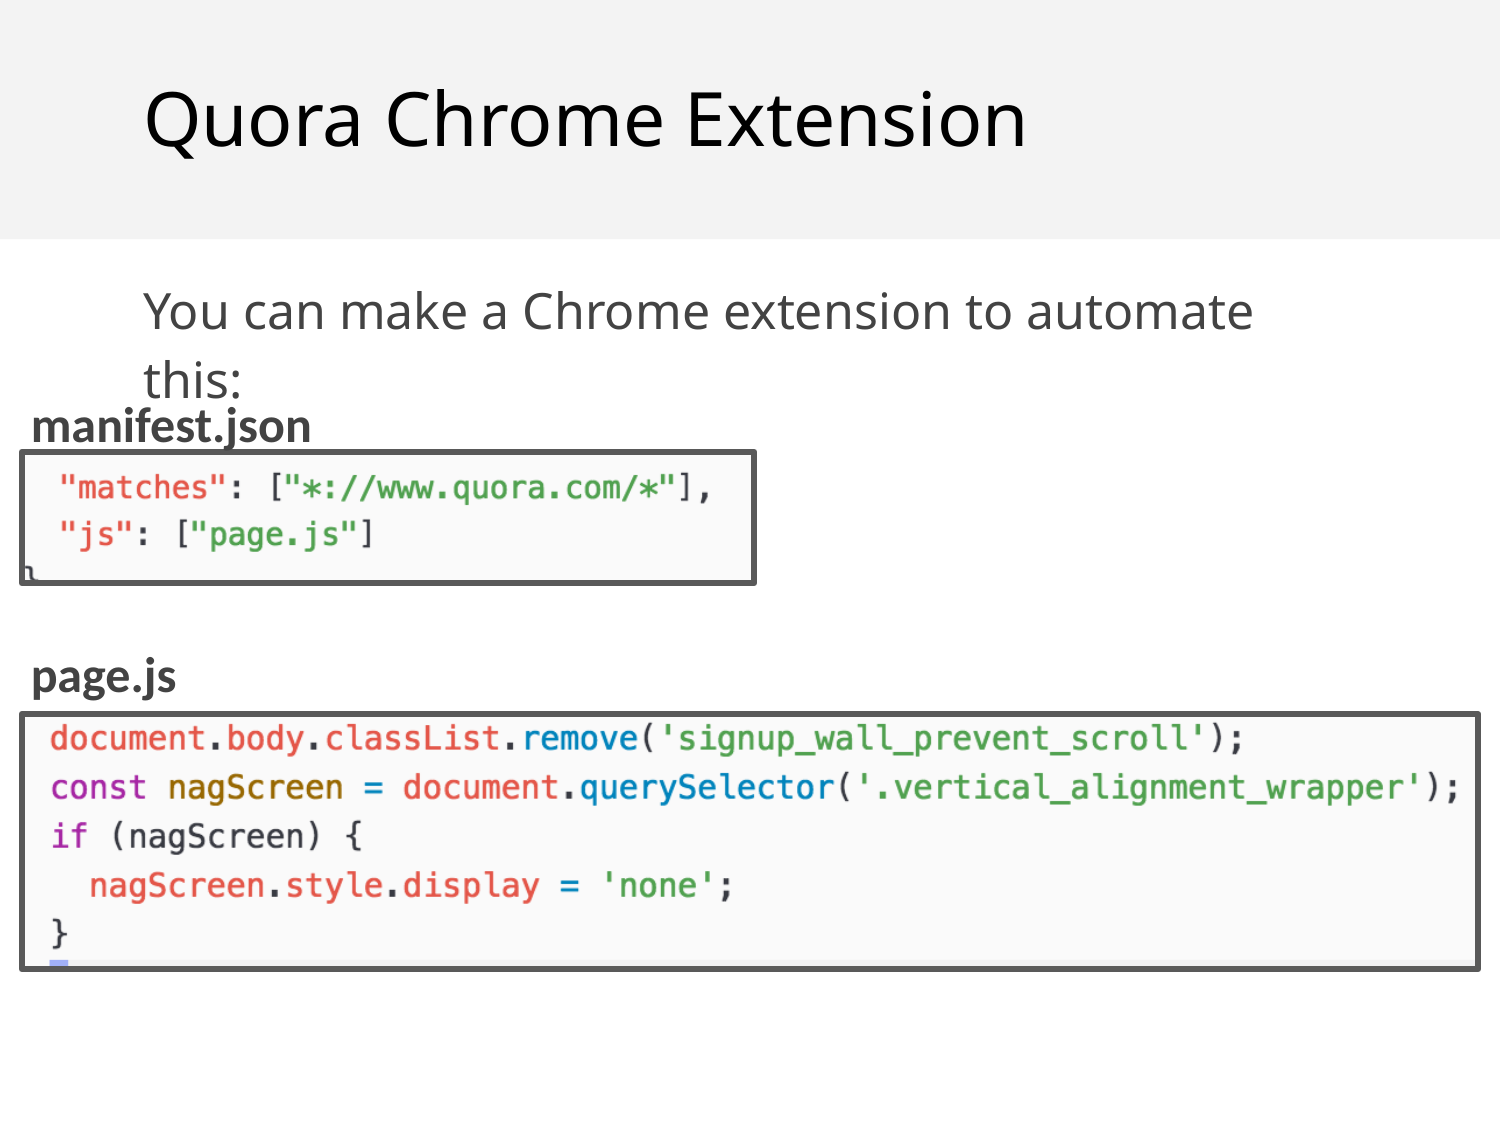

# Quora Chrome Extension
You can make a Chrome extension to automate this:
manifest.json
page.js